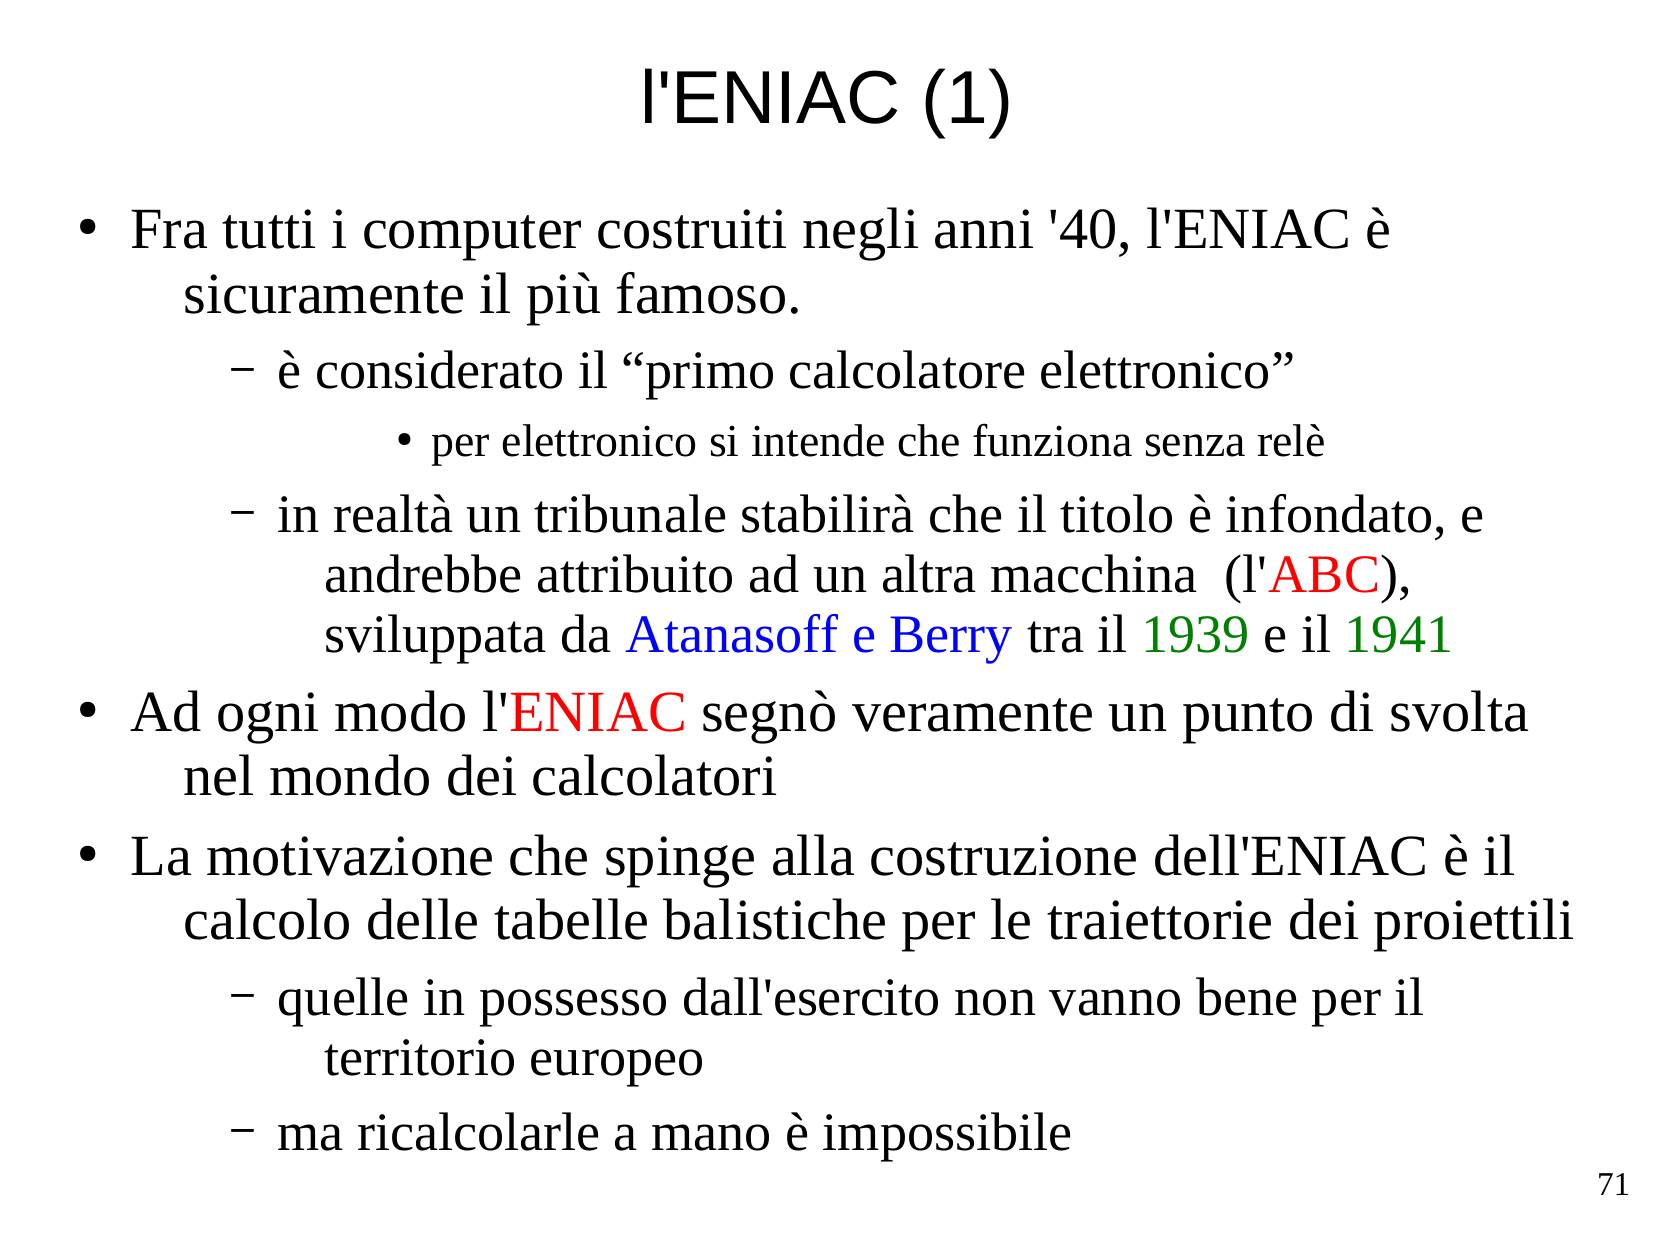

# l'ENIAC (1)
Fra tutti i computer costruiti negli anni '40, l'ENIAC è sicuramente il più famoso.
è considerato il “primo calcolatore elettronico”
per elettronico si intende che funziona senza relè
in realtà un tribunale stabilirà che il titolo è infondato, e andrebbe attribuito ad un altra macchina (l'ABC), sviluppata da Atanasoff e Berry tra il 1939 e il 1941
Ad ogni modo l'ENIAC segnò veramente un punto di svolta nel mondo dei calcolatori
La motivazione che spinge alla costruzione dell'ENIAC è il calcolo delle tabelle balistiche per le traiettorie dei proiettili
quelle in possesso dall'esercito non vanno bene per il territorio europeo
ma ricalcolarle a mano è impossibile